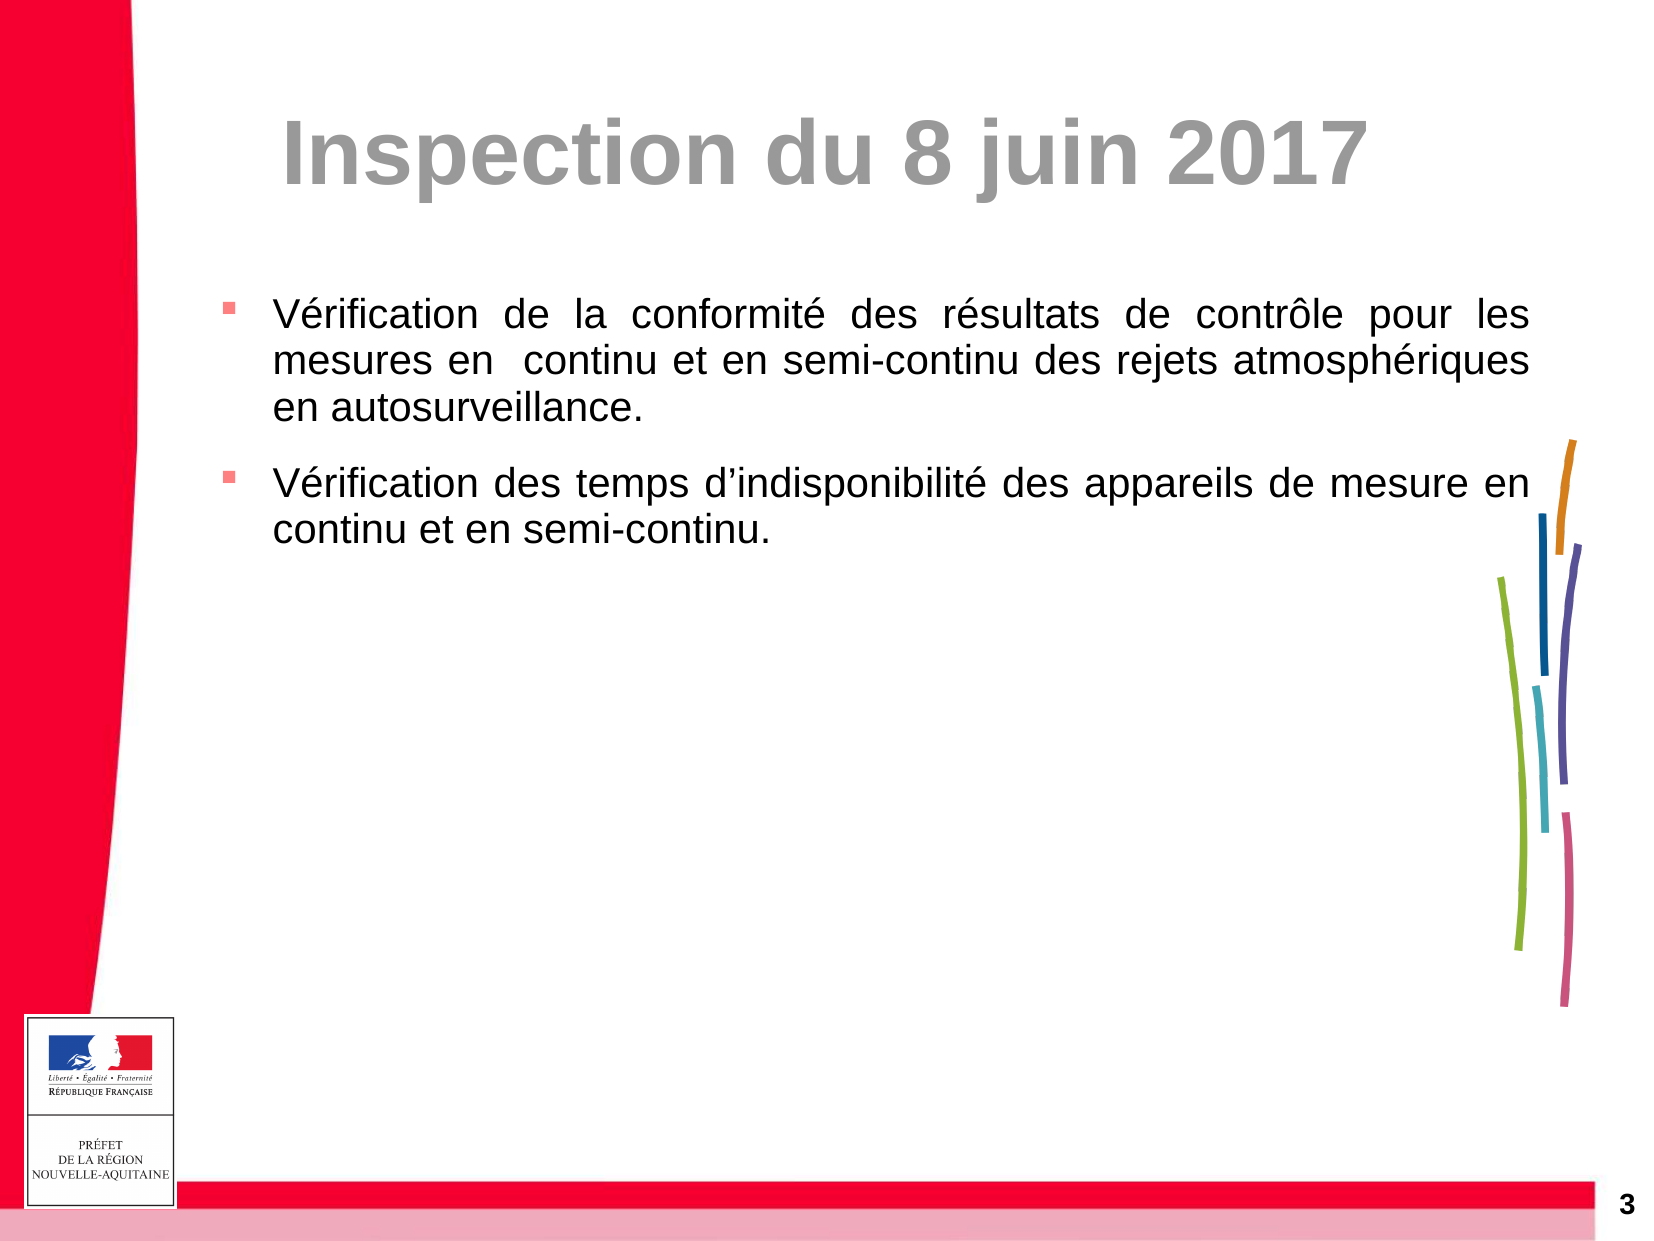

# Inspection du 8 juin 2017
Vérification de la conformité des résultats de contrôle pour les mesures en continu et en semi-continu des rejets atmosphériques en autosurveillance.
Vérification des temps d’indisponibilité des appareils de mesure en continu et en semi-continu.
3